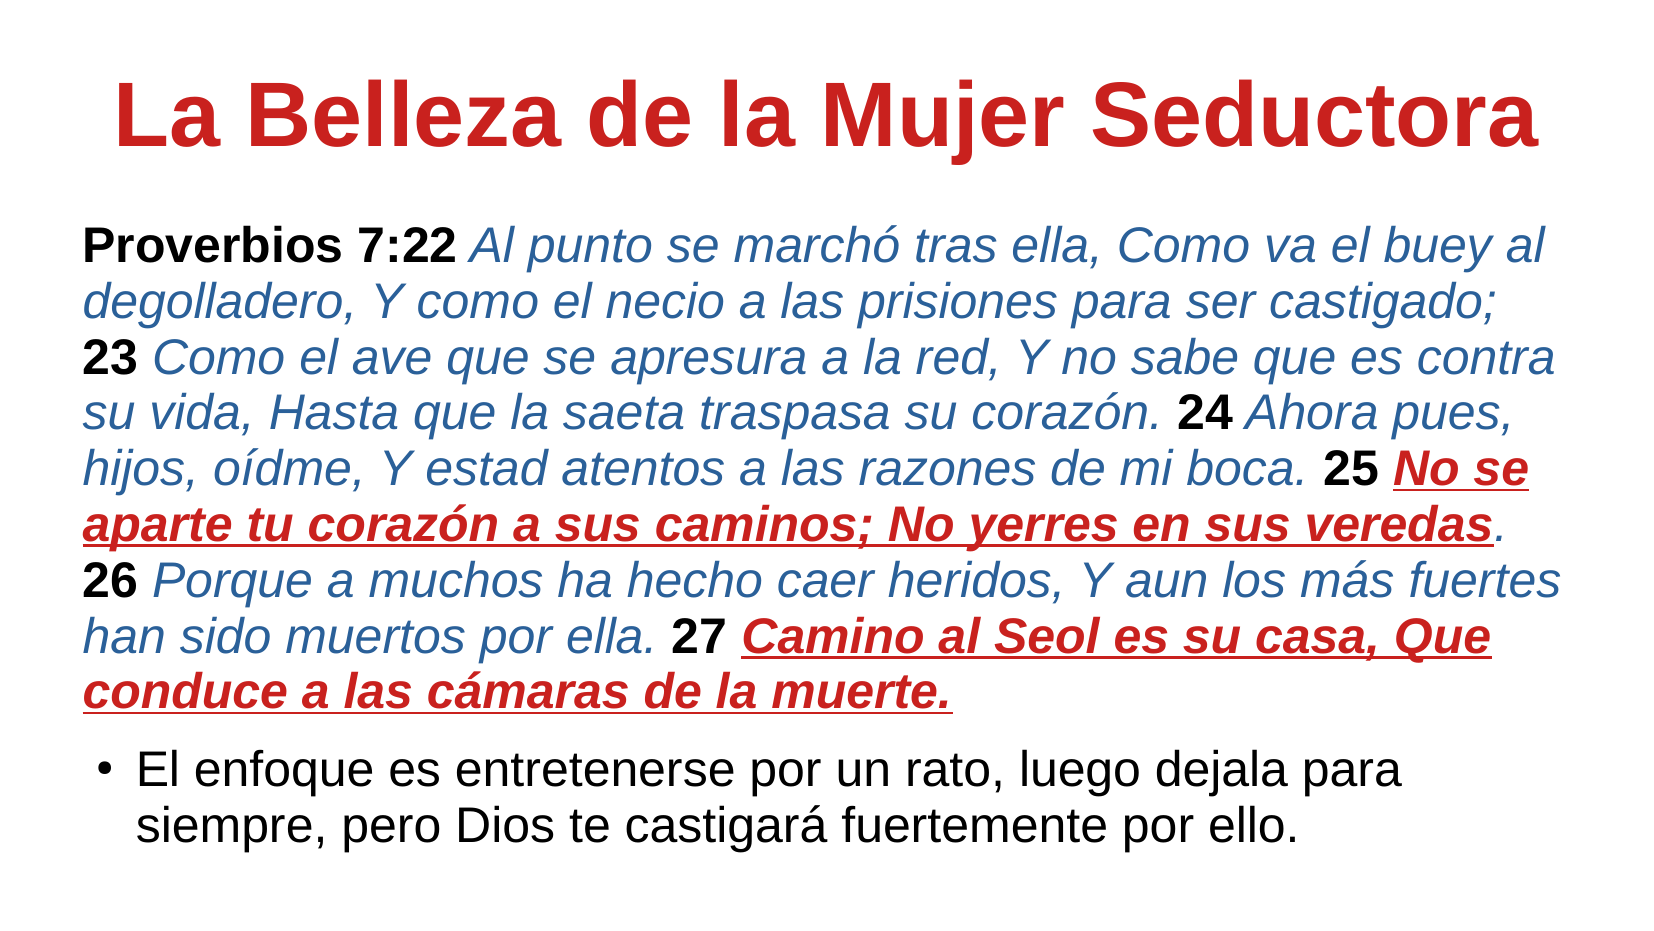

# La Belleza de la Mujer Seductora
Proverbios 7:22 Al punto se marchó tras ella, Como va el buey al degolladero, Y como el necio a las prisiones para ser castigado;
23 Como el ave que se apresura a la red, Y no sabe que es contra su vida, Hasta que la saeta traspasa su corazón. 24 Ahora pues, hijos, oídme, Y estad atentos a las razones de mi boca. 25 No se aparte tu corazón a sus caminos; No yerres en sus veredas.
26 Porque a muchos ha hecho caer heridos, Y aun los más fuertes han sido muertos por ella. 27 Camino al Seol es su casa, Que conduce a las cámaras de la muerte.
El enfoque es entretenerse por un rato, luego dejala para siempre, pero Dios te castigará fuertemente por ello.